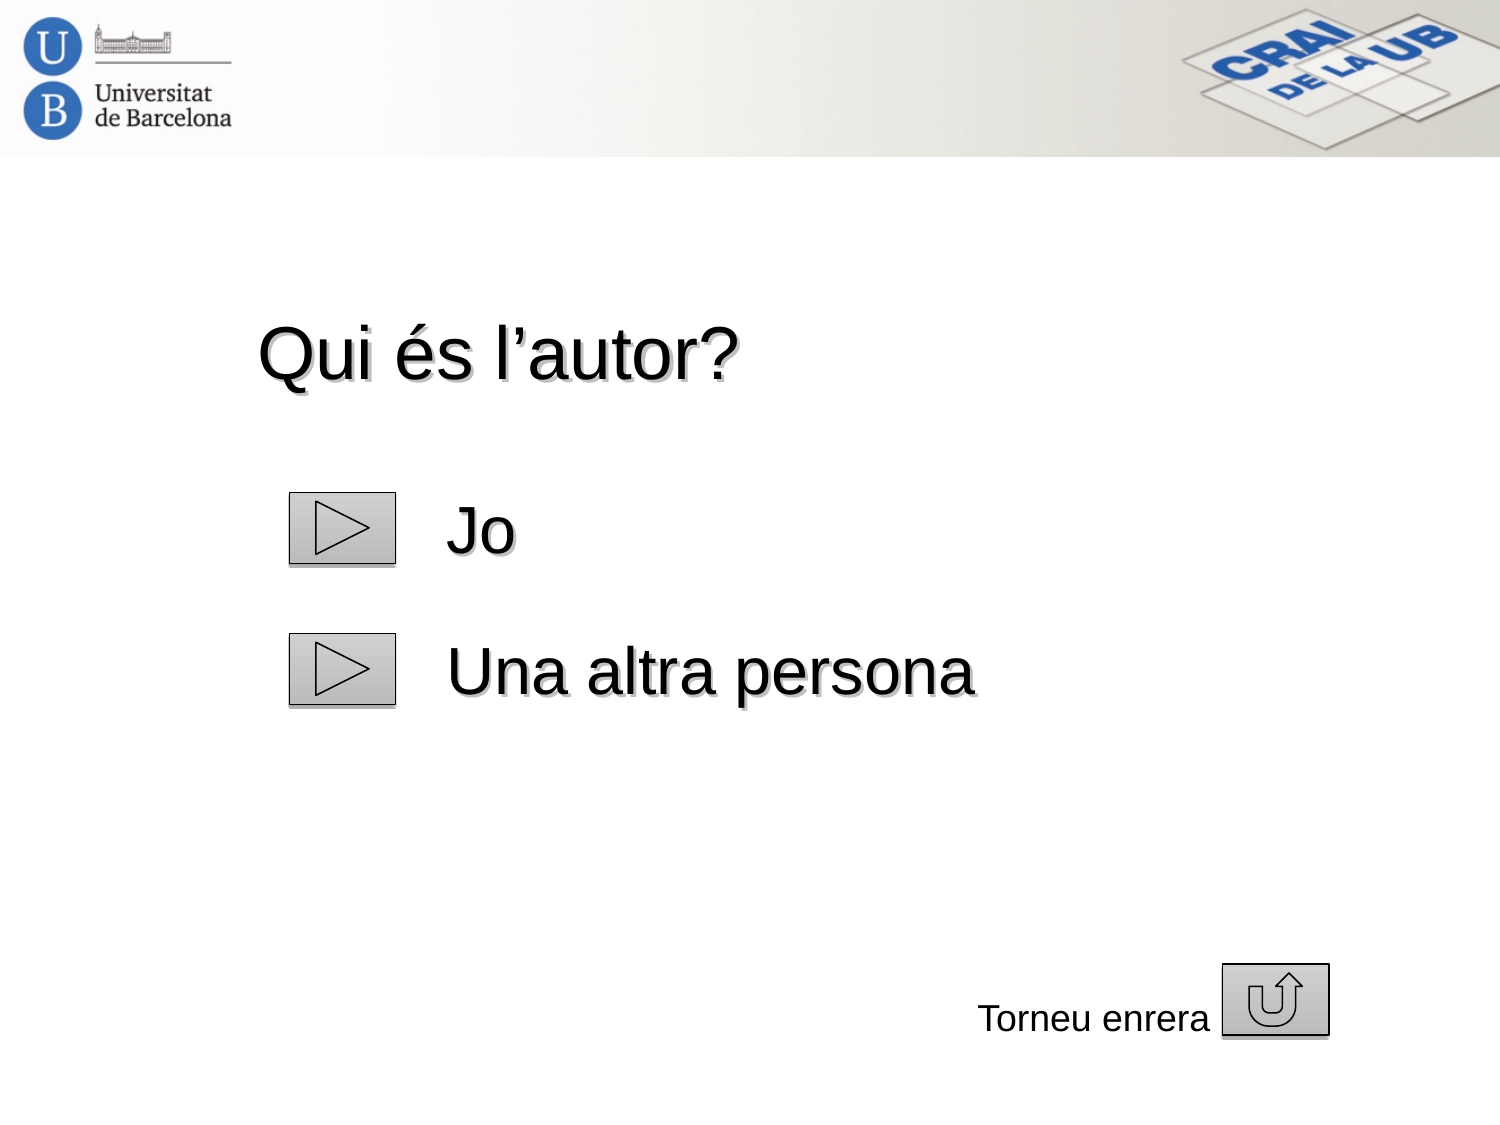

# Qui és l’autor?
Jo
Una altra persona
Torneu enrera